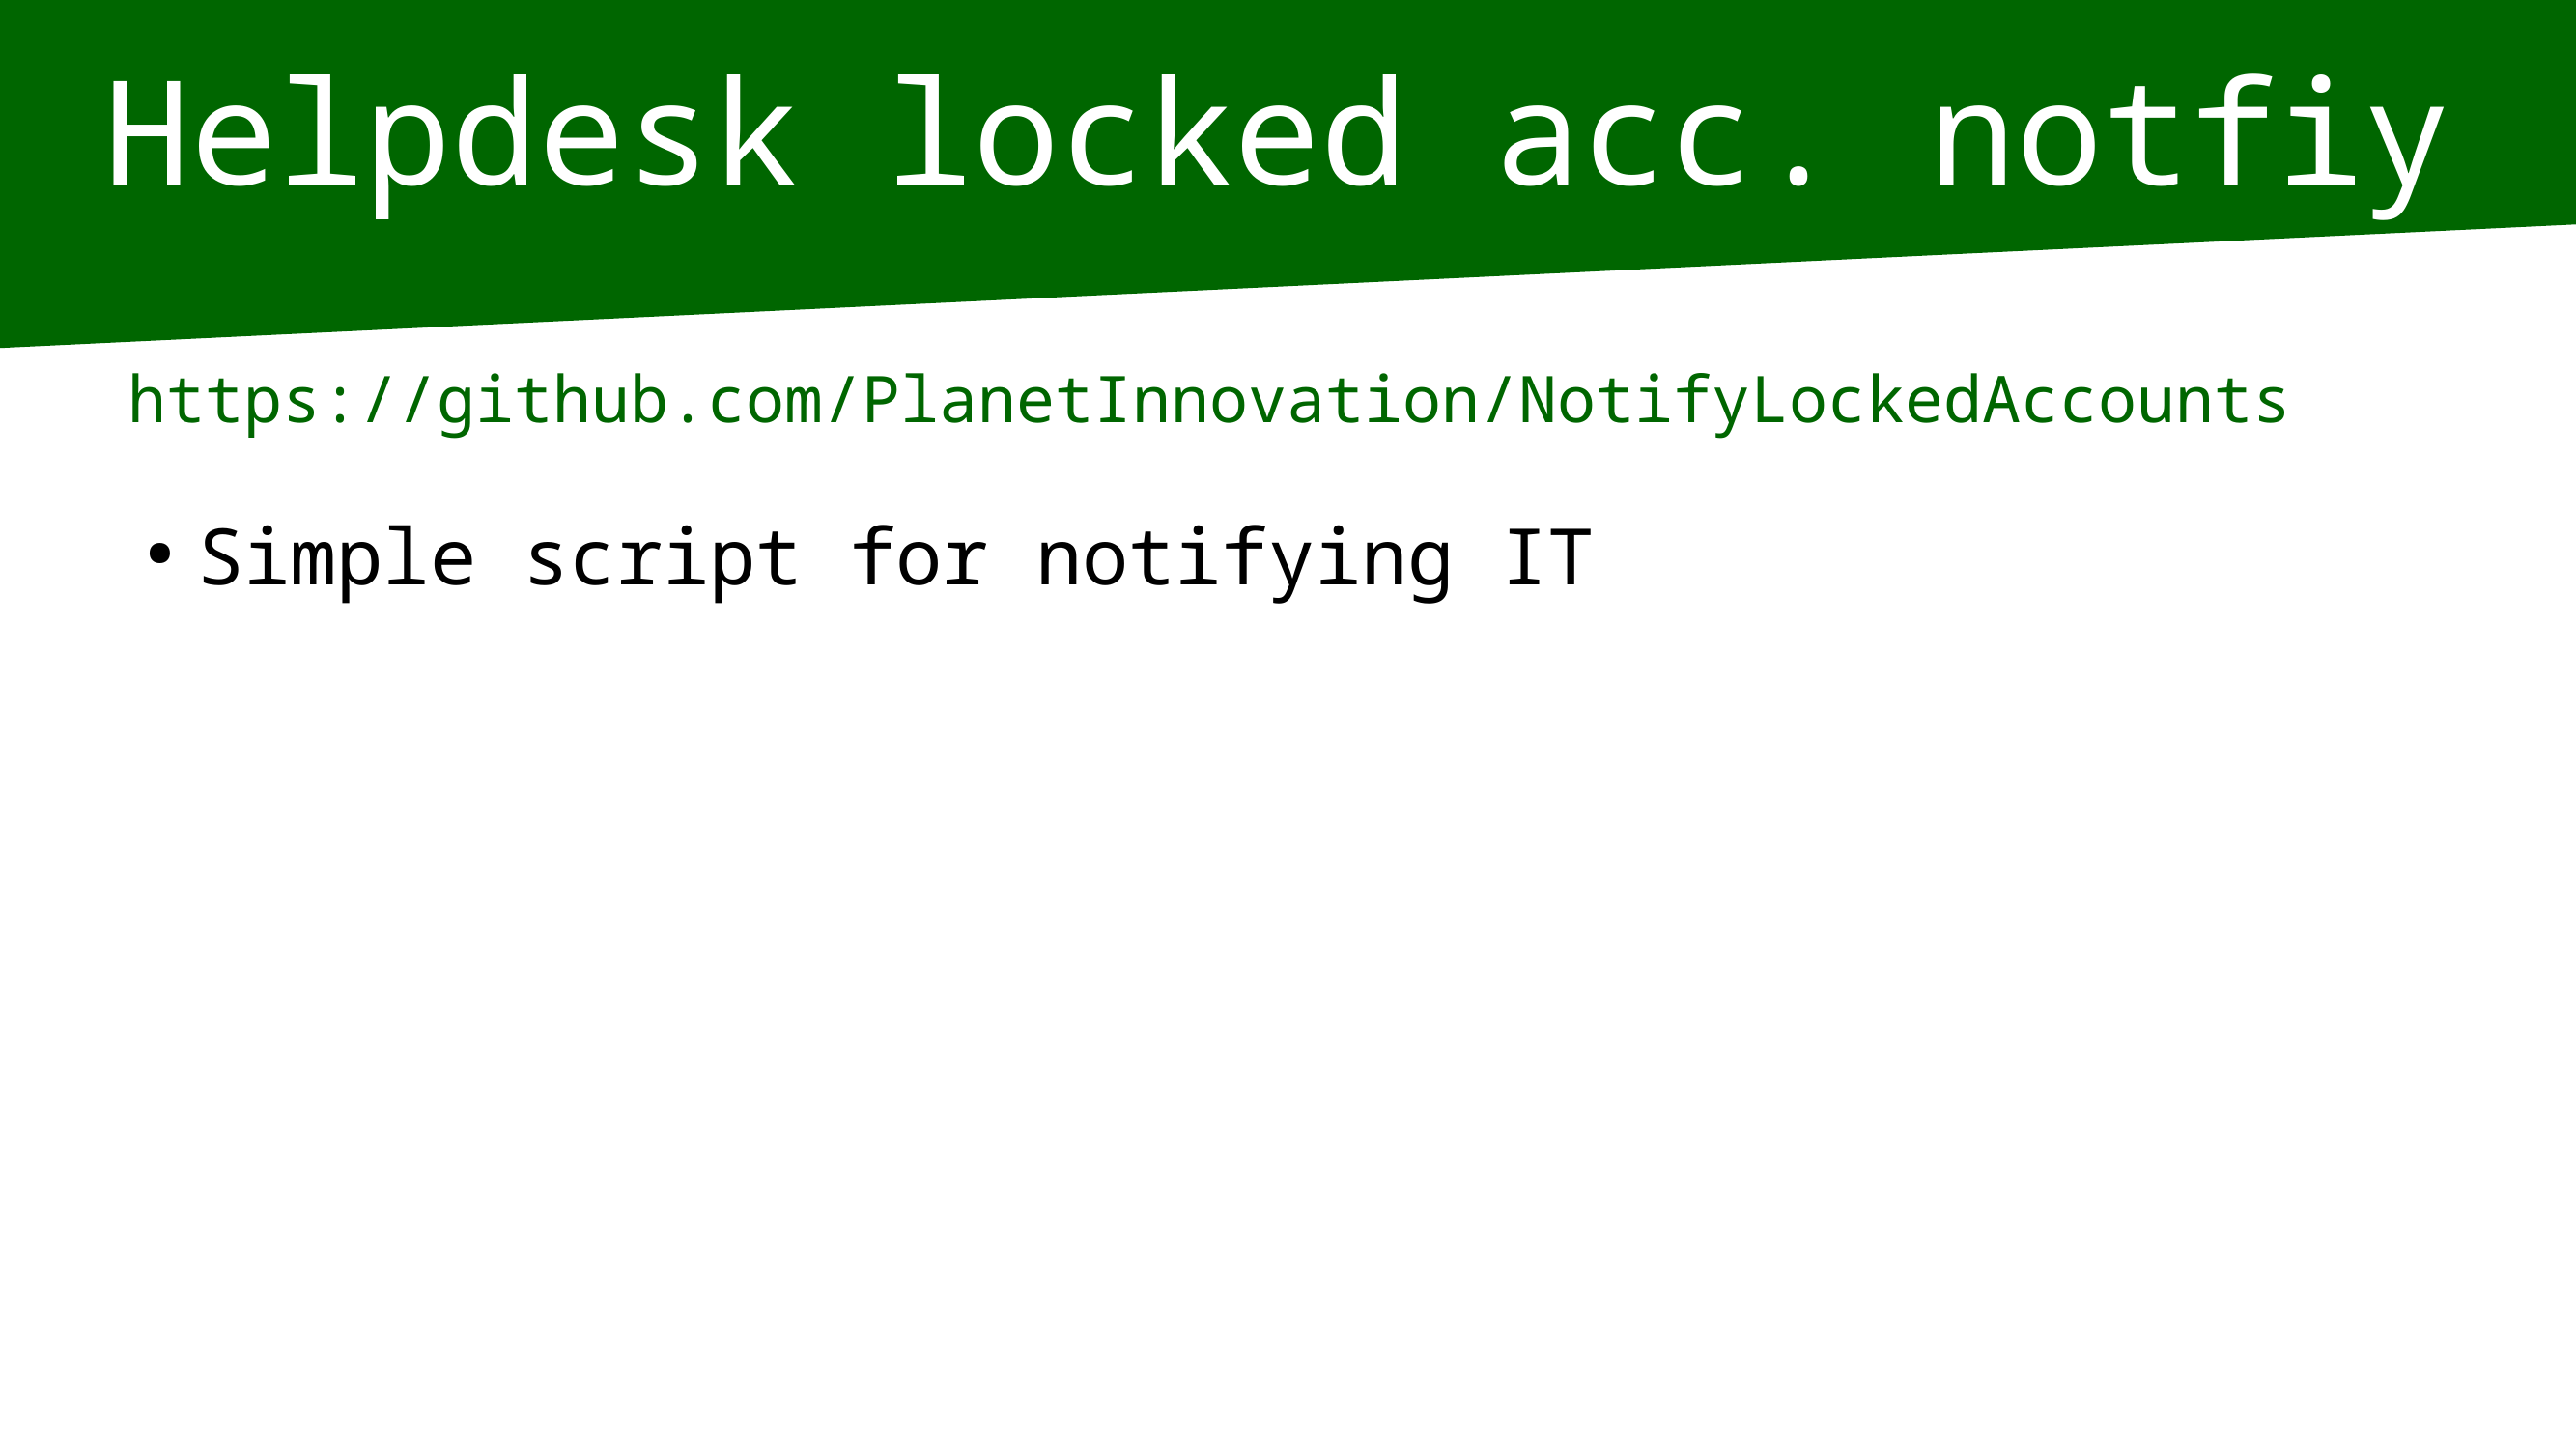

Helpdesk locked acc. notfiy
 https://github.com/PlanetInnovation/NotifyLockedAccounts
# Simple script for notifying IT